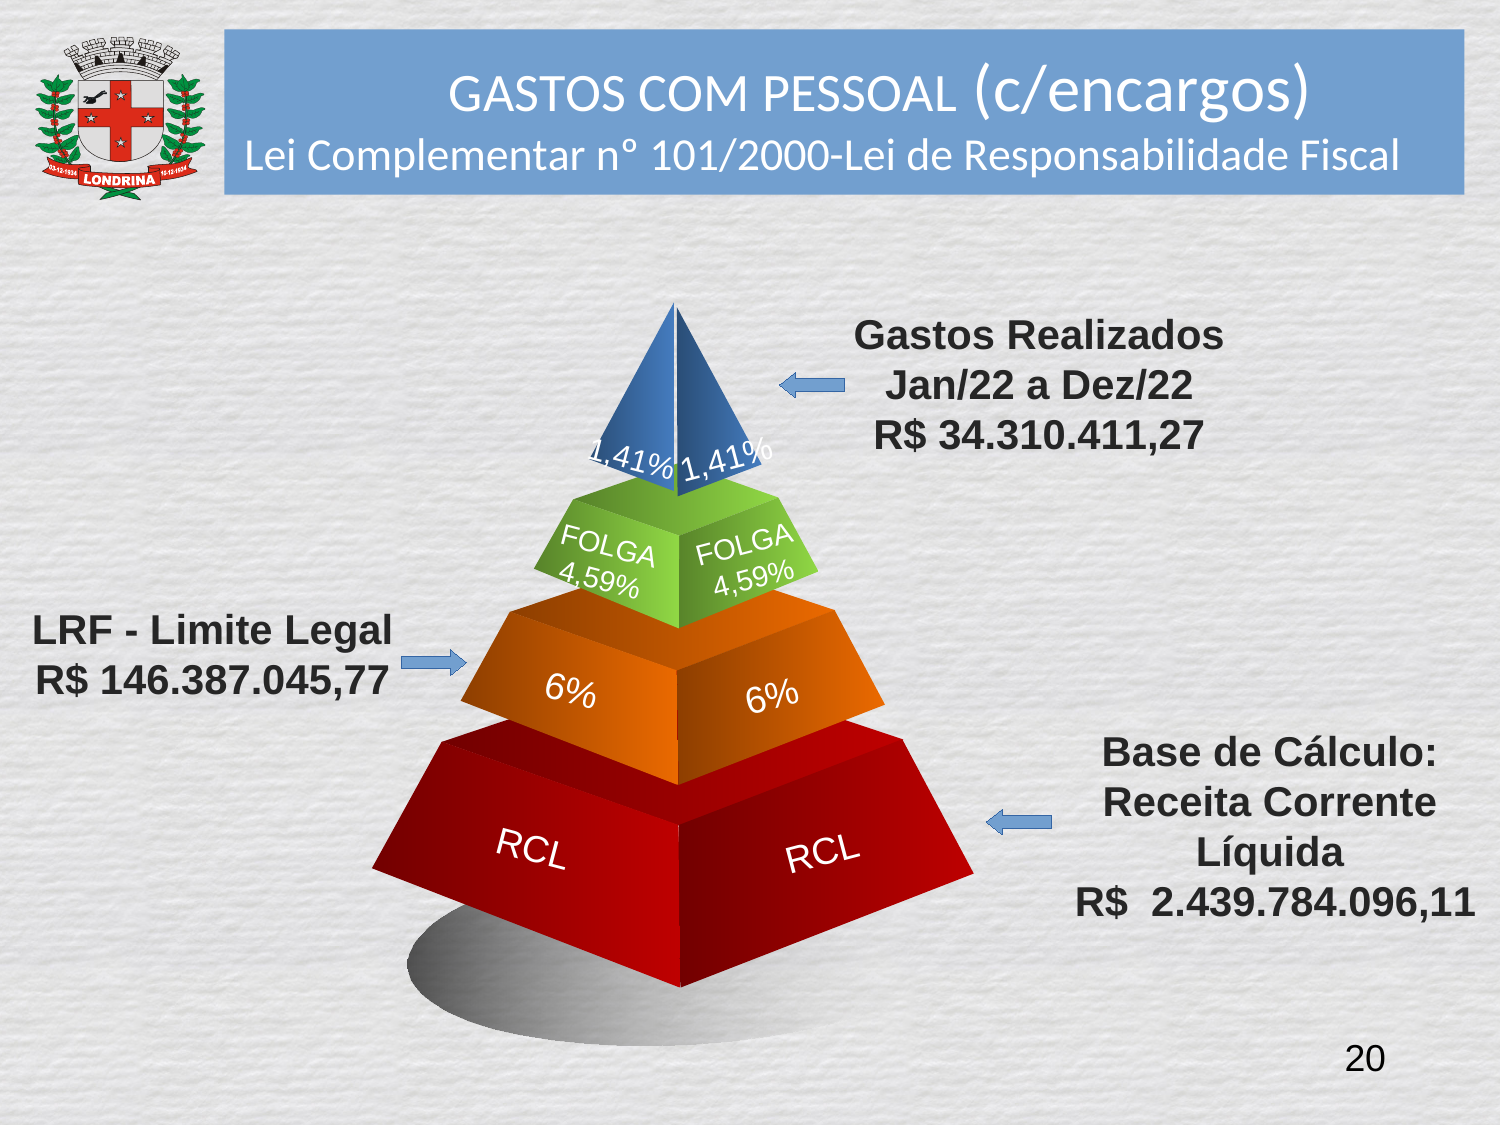

GASTOS COM PESSOAL (c/encargos)
Lei Complementar nº 101/2000-Lei de Responsabilidade Fiscal
Gastos Realizados
Jan/22 a Dez/22
R$ 34.310.411,27
1,41%
1,41%
FOLGA
4,59%
FOLGA
4,59%
LRF - Limite Legal
R$ 146.387.045,77
6%
6%
Base de Cálculo:
Receita Corrente
Líquida
R$ 2.439.784.096,11
RCL
RCL